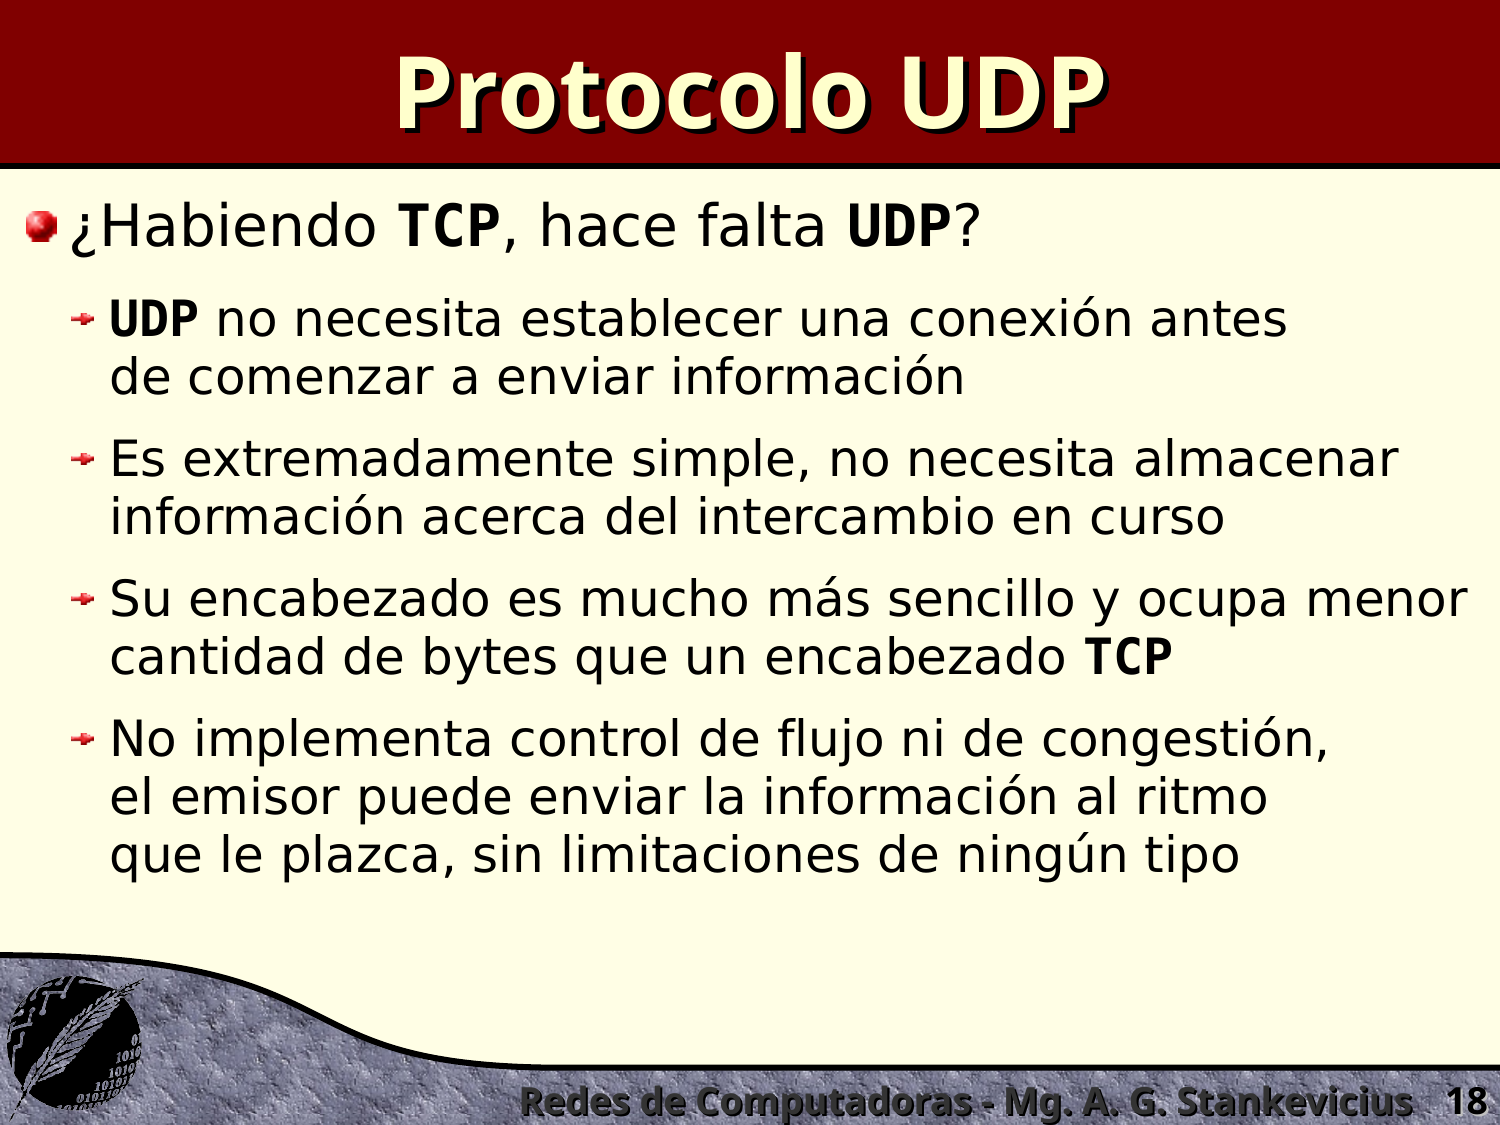

# Protocolo UDP
¿Habiendo TCP, hace falta UDP?
UDP no necesita establecer una conexión antes
de comenzar a enviar información
Es extremadamente simple, no necesita almacenar información acerca del intercambio en curso
Su encabezado es mucho más sencillo y ocupa menor cantidad de bytes que un encabezado TCP
No implementa control de flujo ni de congestión,
el emisor puede enviar la información al ritmo
que le plazca, sin limitaciones de ningún tipo
18